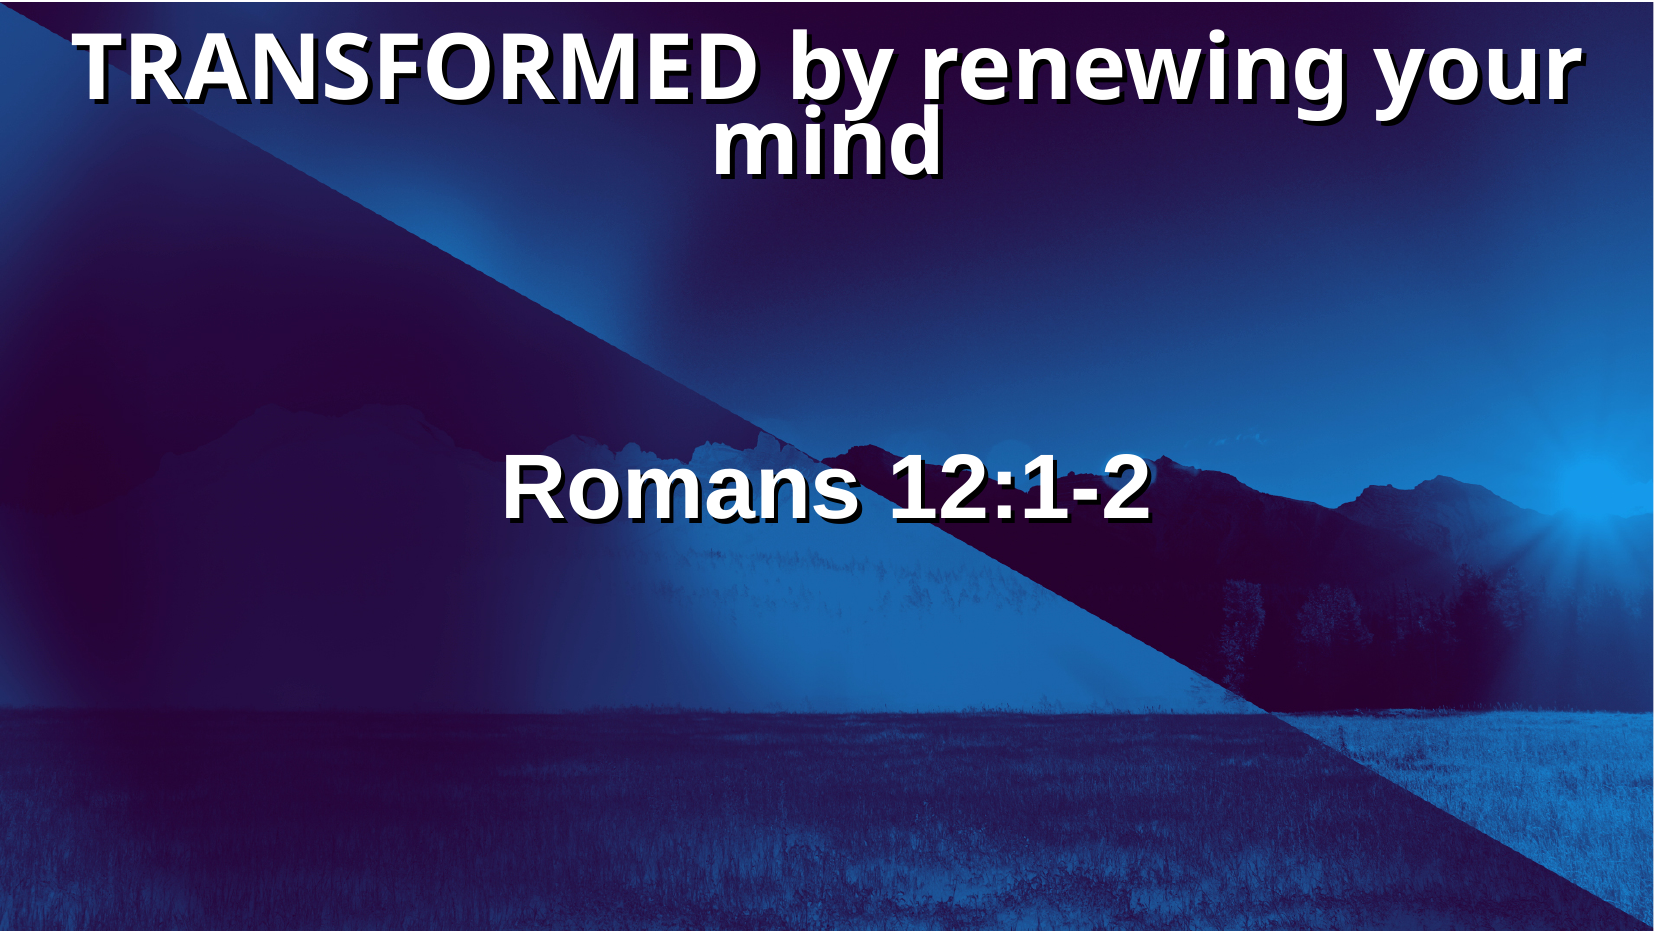

# TRANSFORMED by renewing your mind
Romans 12:1-2